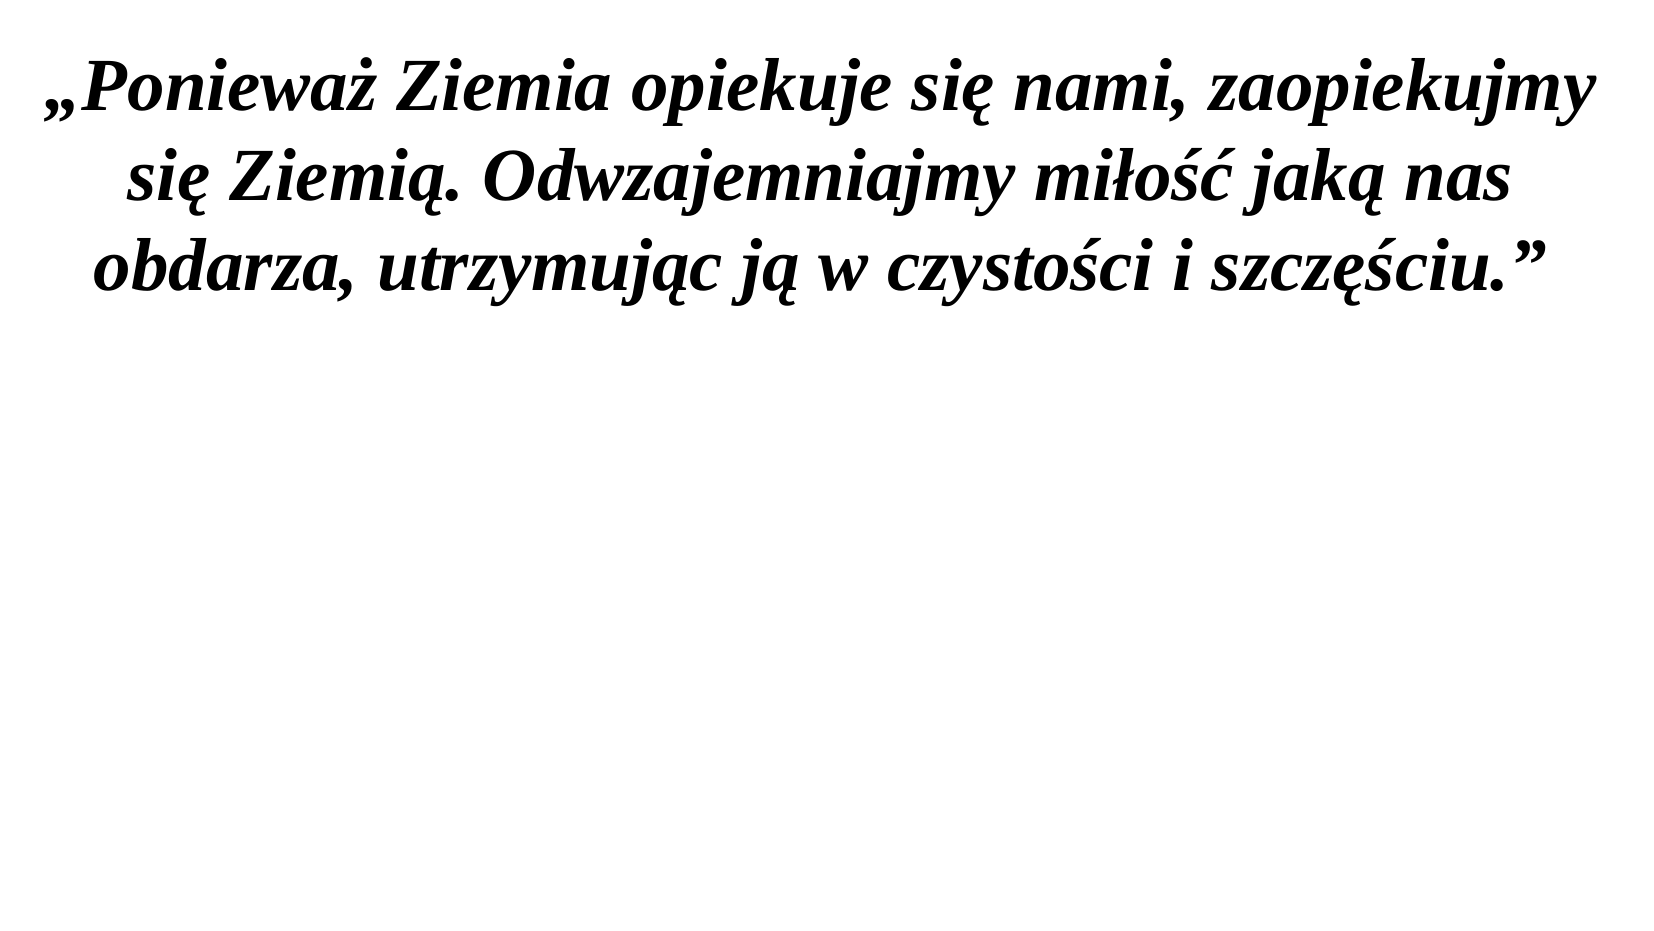

„Ponieważ Ziemia opiekuje się nami, zaopiekujmy się Ziemią. Odwzajemniajmy miłość jaką nas obdarza, utrzymując ją w czystości i szczęściu.”